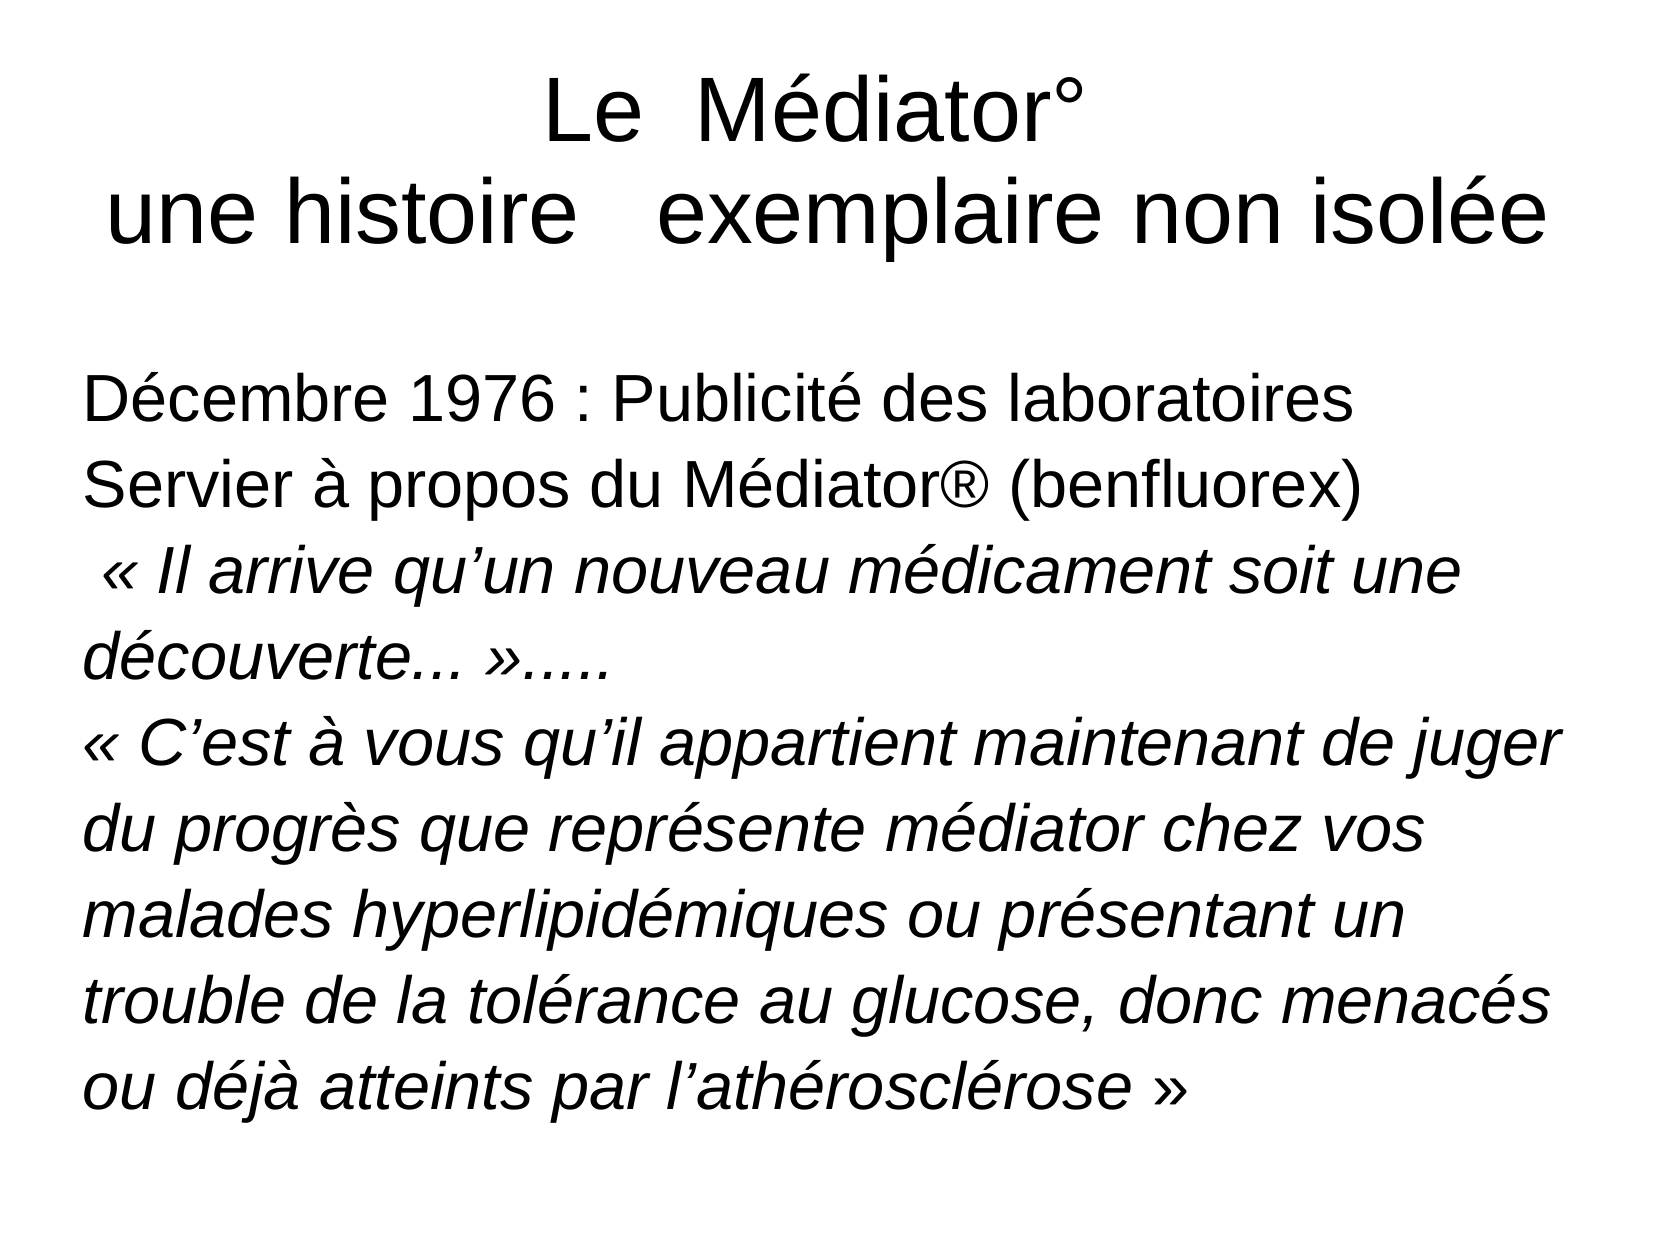

# Le Médiator° une histoire exemplaire non isolée
Décembre 1976 : Publicité des laboratoires Servier à propos du Médiator® (benfluorex)
 « Il arrive qu’un nouveau médicament soit une découverte... ».....
« C’est à vous qu’il appartient maintenant de juger du progrès que représente médiator chez vos malades hyperlipidémiques ou présentant un trouble de la tolérance au glucose, donc menacés ou déjà atteints par l’athérosclérose »